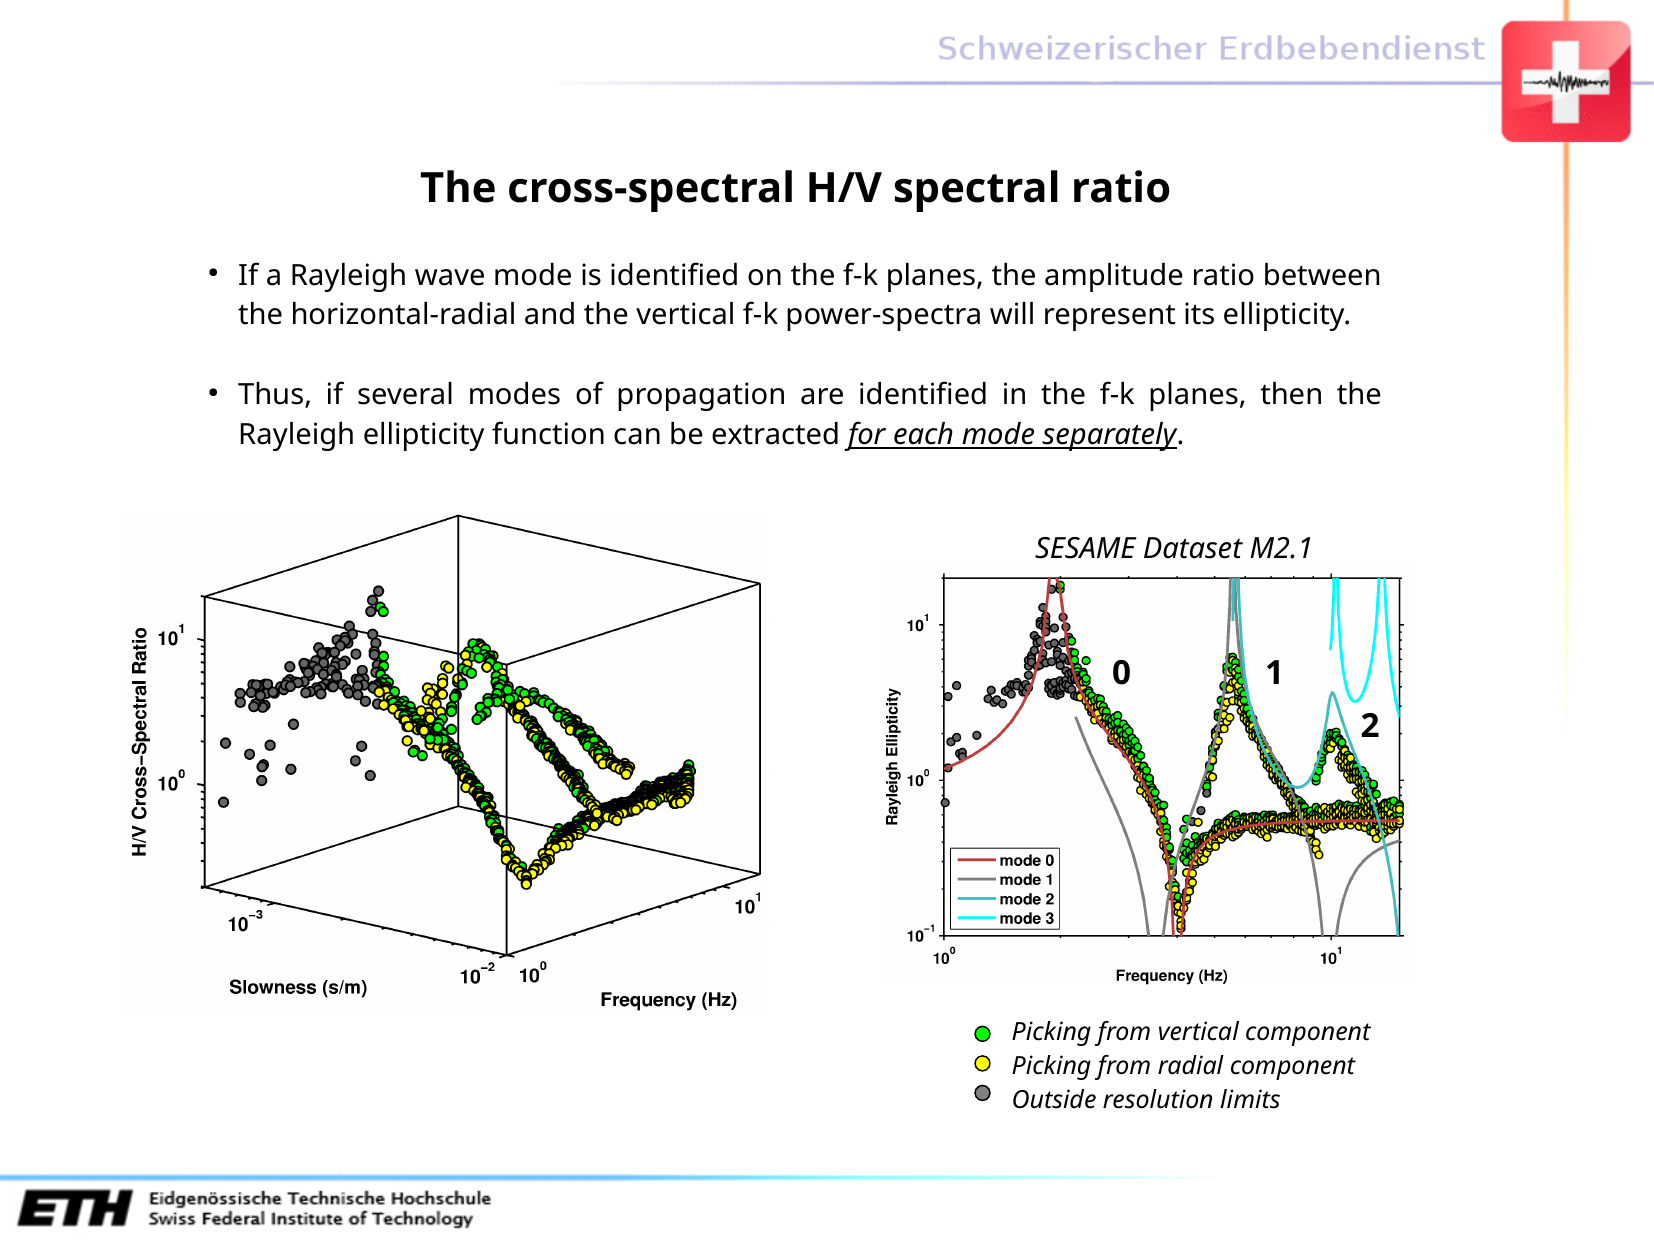

The cross-spectral H/V spectral ratio
If a Rayleigh wave mode is identified on the f-k planes, the amplitude ratio between the horizontal-radial and the vertical f-k power-spectra will represent its ellipticity.
Thus, if several modes of propagation are identified in the f-k planes, then the Rayleigh ellipticity function can be extracted for each mode separately.
SESAME Dataset M2.1
0
1
2
Picking from vertical component
Picking from radial component
Outside resolution limits